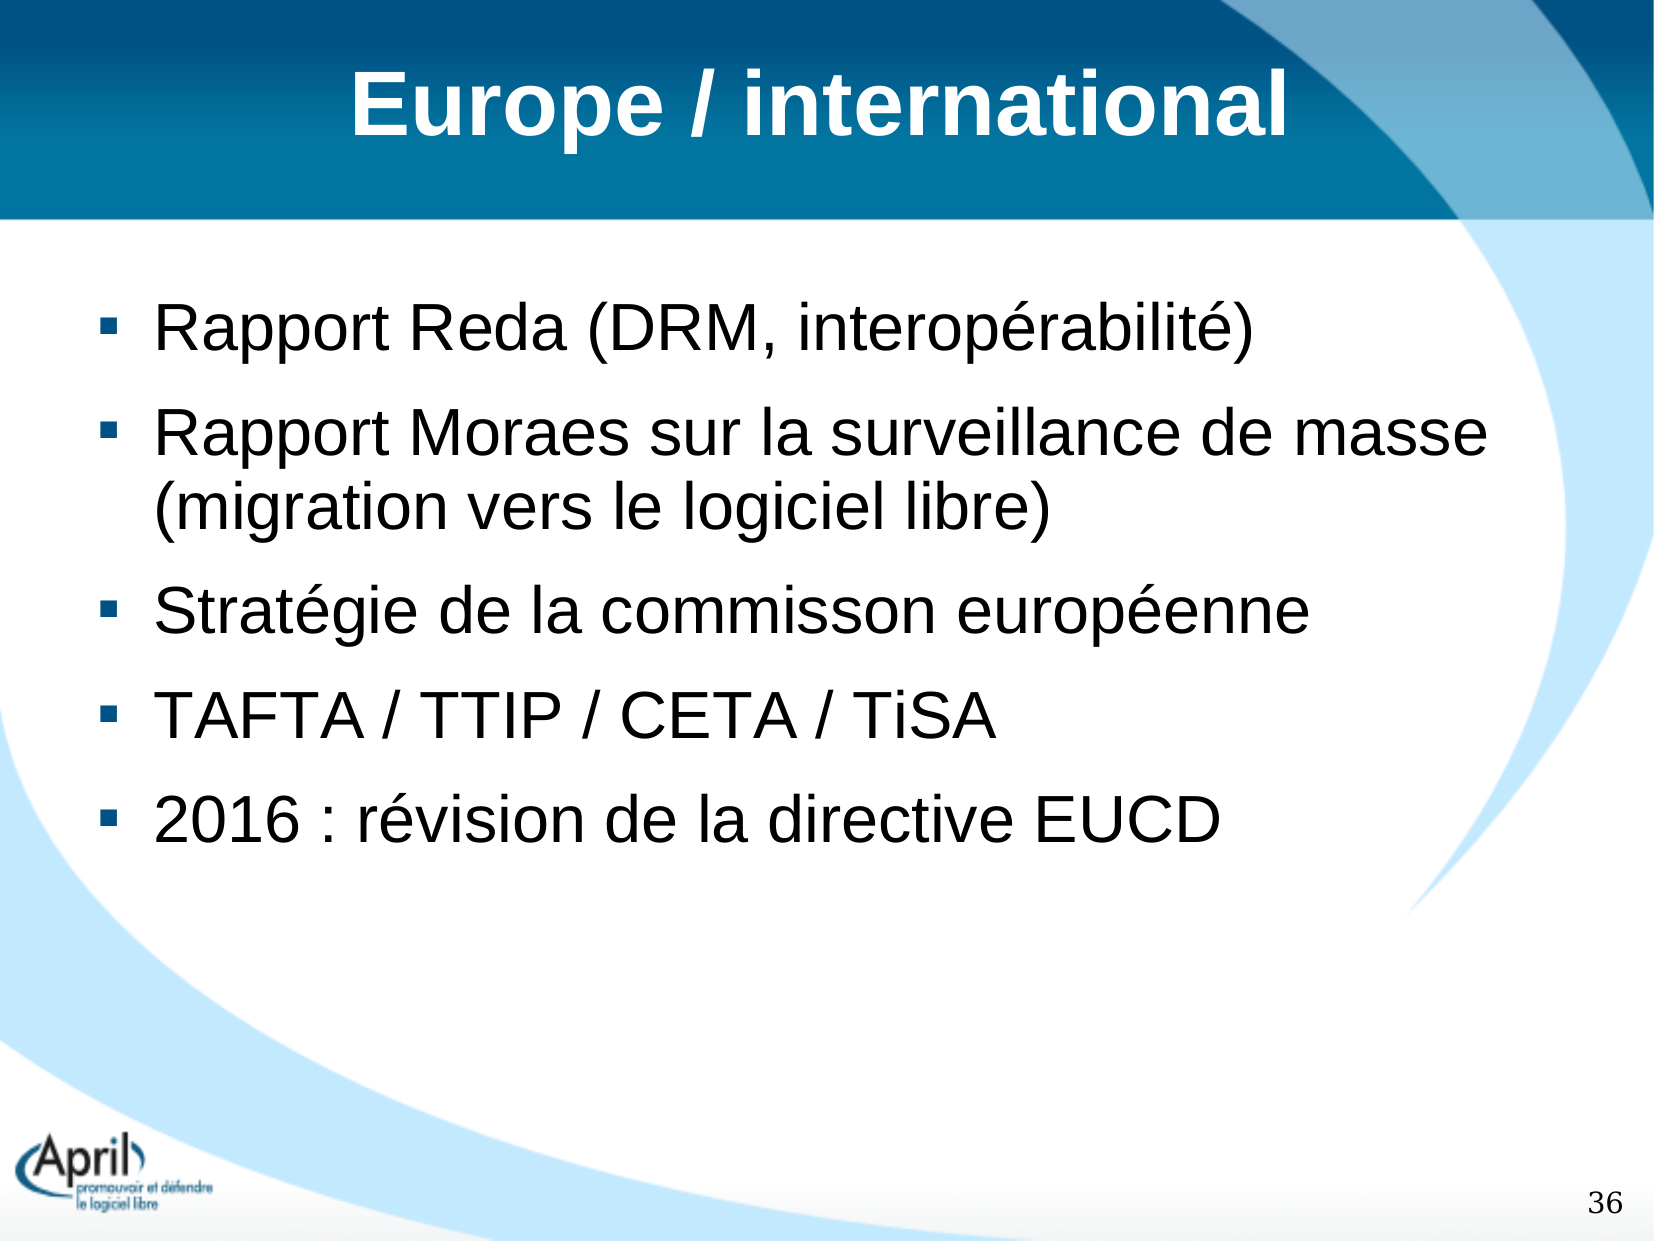

# Europe / international
Rapport Reda (DRM, interopérabilité)
Rapport Moraes sur la surveillance de masse (migration vers le logiciel libre)
Stratégie de la commisson européenne
TAFTA / TTIP / CETA / TiSA
2016 : révision de la directive EUCD
36